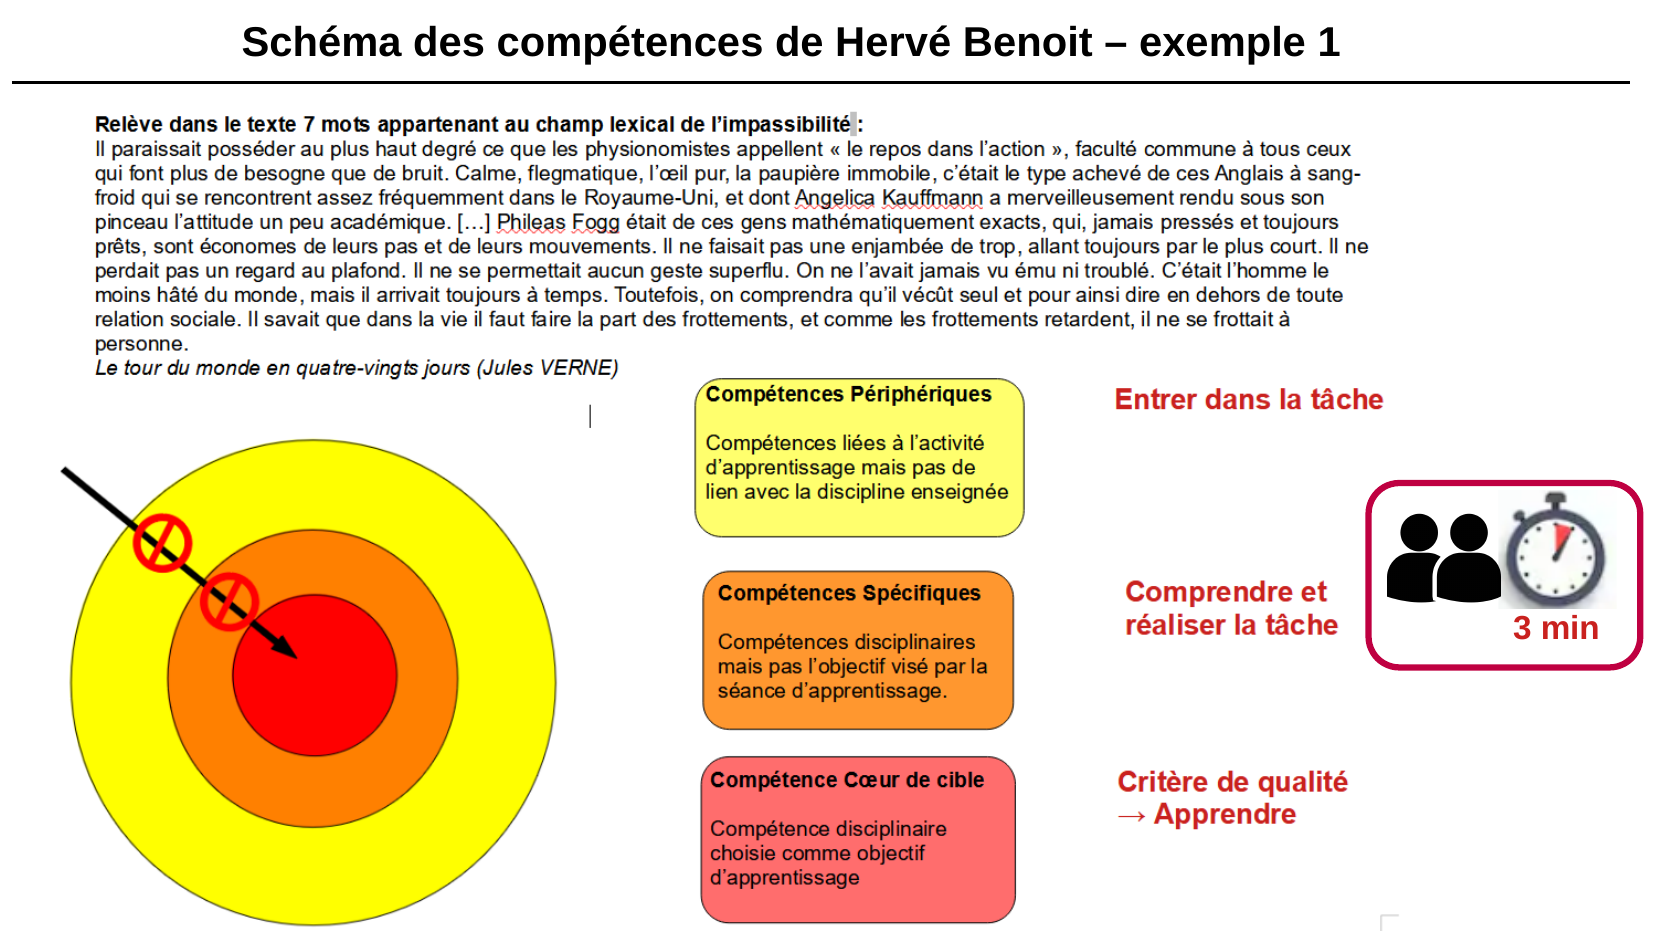

Schéma des compétences de Hervé Benoit – exemple 1
3 min
Temps 4